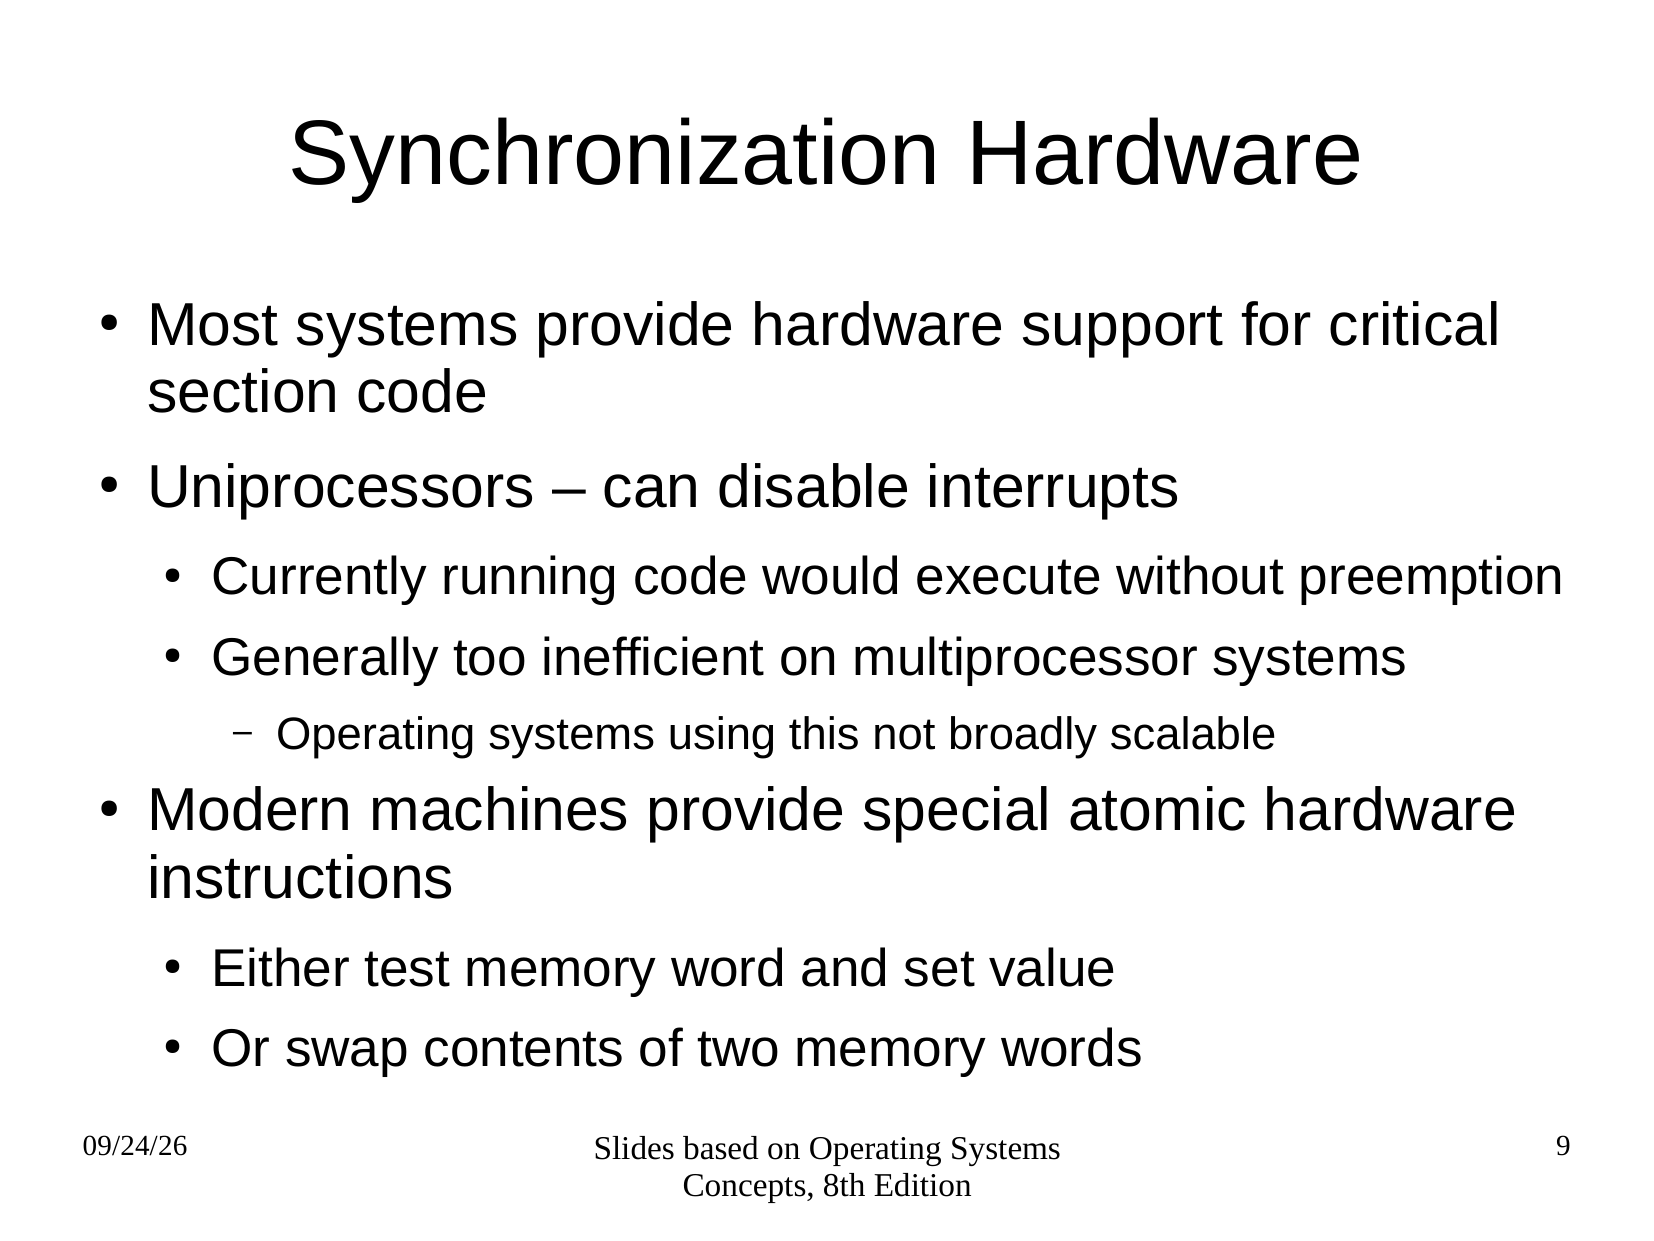

# Synchronization Hardware
Most systems provide hardware support for critical section code
Uniprocessors – can disable interrupts
Currently running code would execute without preemption
Generally too inefficient on multiprocessor systems
Operating systems using this not broadly scalable
Modern machines provide special atomic hardware instructions
Either test memory word and set value
Or swap contents of two memory words
9